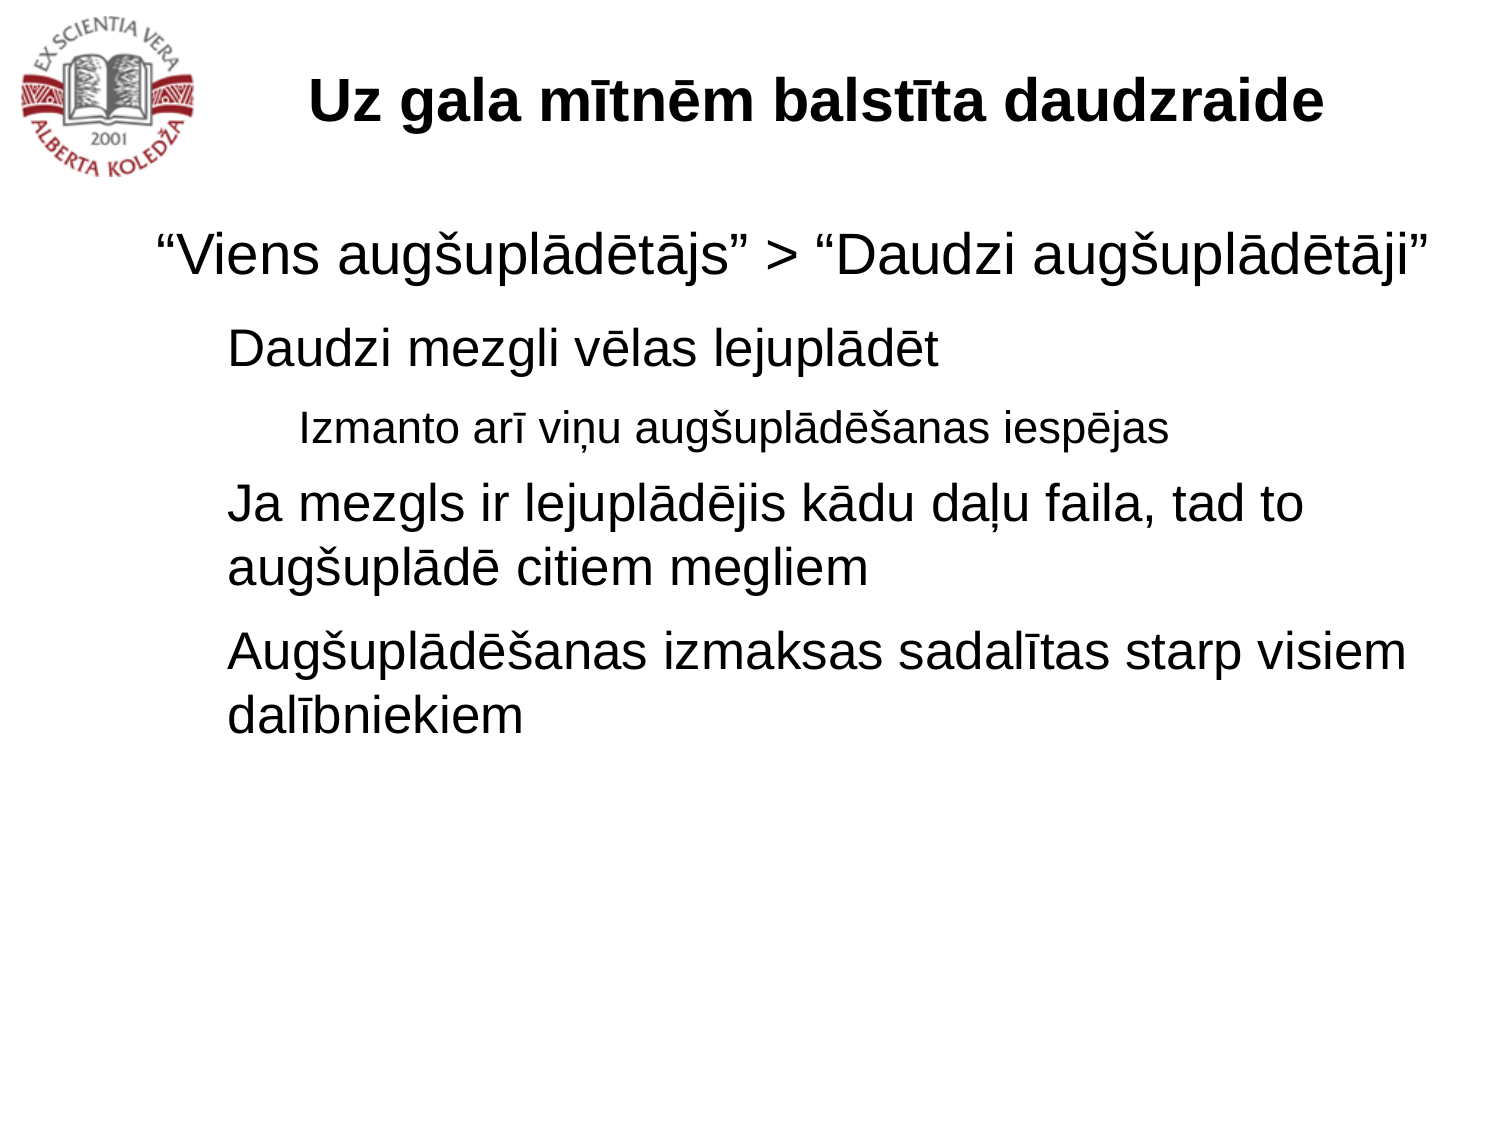

# Uz gala mītnēm balstīta daudzraide
“Viens augšuplādētājs” > “Daudzi augšuplādētāji”
Daudzi mezgli vēlas lejuplādēt
Izmanto arī viņu augšuplādēšanas iespējas
Ja mezgls ir lejuplādējis kādu daļu faila, tad to augšuplādē citiem megliem
Augšuplādēšanas izmaksas sadalītas starp visiem dalībniekiem